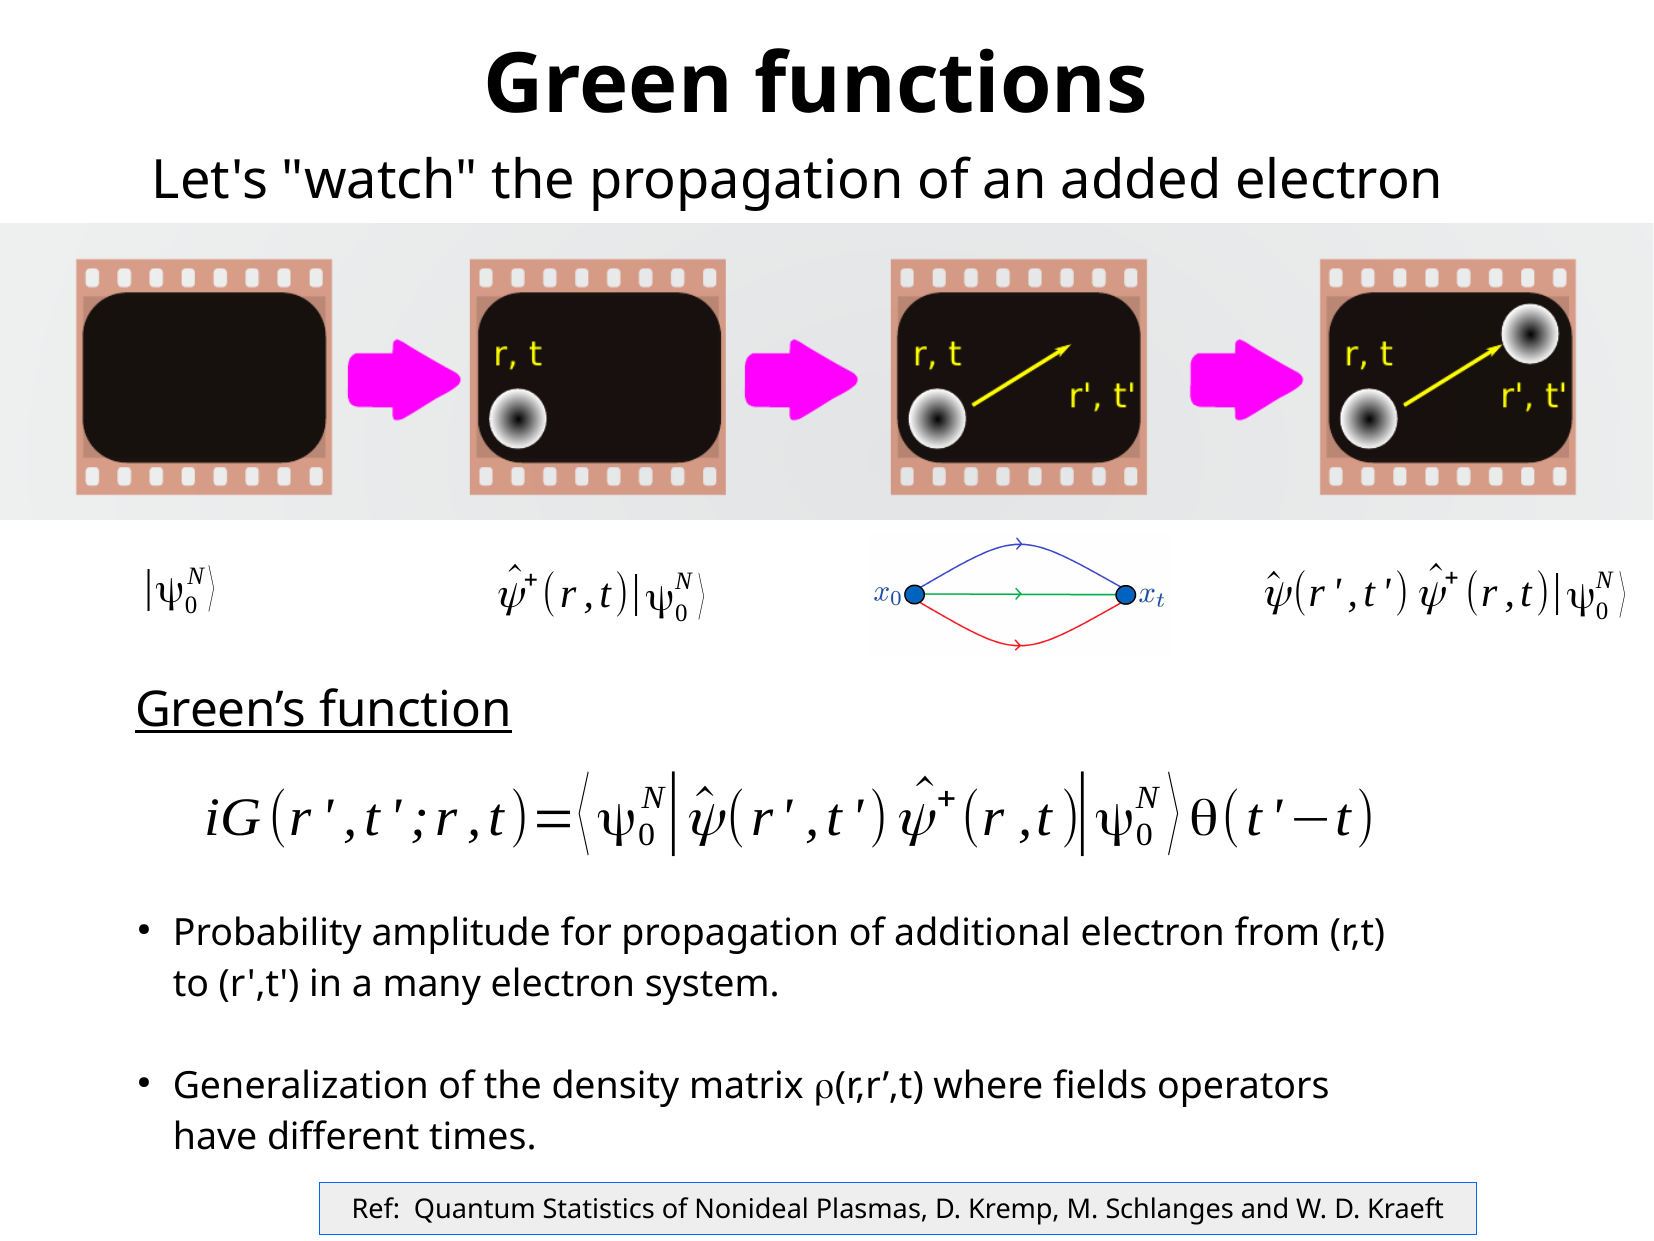

# Green functions Let's "watch" the propagation of an added electron
Green’s function
Probability amplitude for propagation of additional electron from (r,t) to (r',t') in a many electron system.
Generalization of the density matrix r(r,r’,t) where fields operators have different times.
Ref: Quantum Statistics of Nonideal Plasmas, D. Kremp, M. Schlanges and W. D. Kraeft